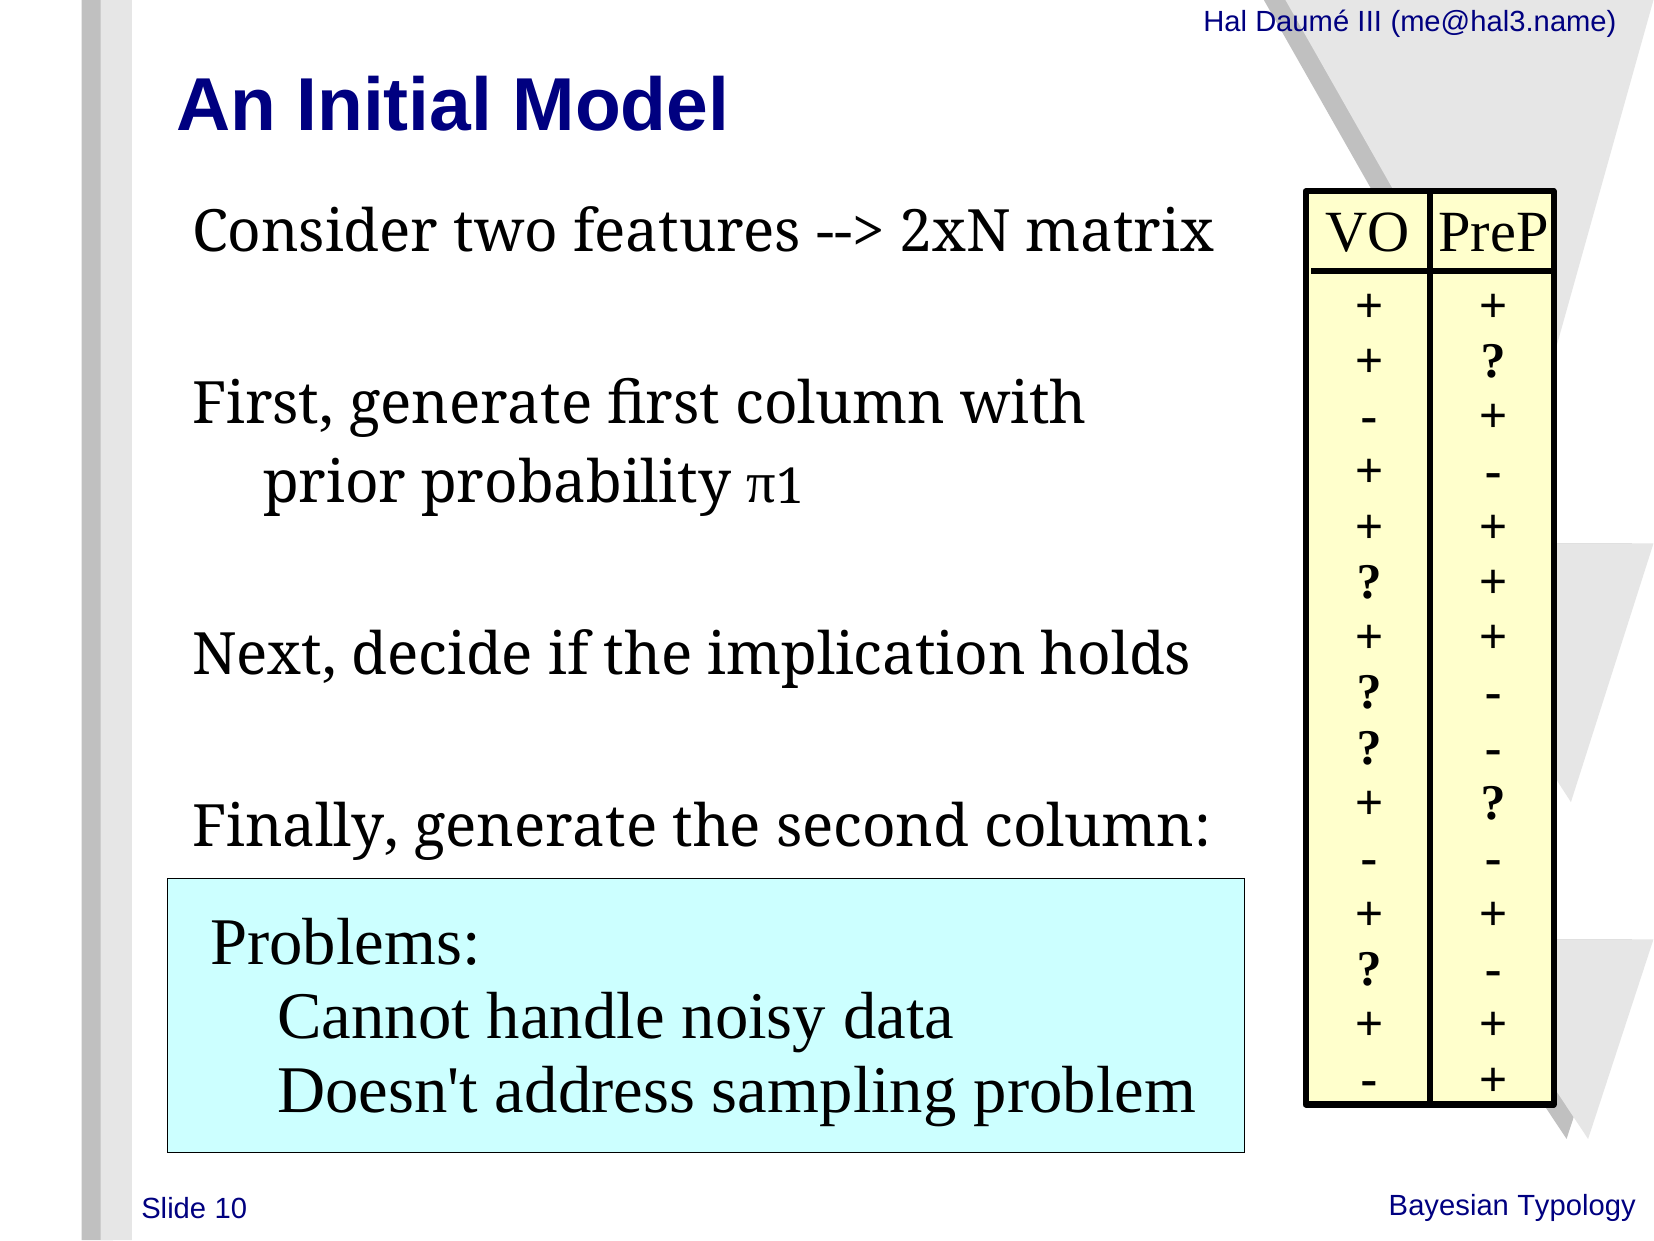

An Initial Model
# Consider two features --> 2xN matrix
First, generate first column with
prior probability π1
Next, decide if the implication holds
Finally, generate the second column:
With probability π2 if feature 1 is not “+”
or if the implication doesn't hold
Forced to be “+” otherwise
 VO PreP
+
+
-
+
+
?
+
?
?
+
-
+
?
+
-
+
?
+
-
+
+
+
-
-
?
-
+
-
+
+
Problems:
 Cannot handle noisy data
 Doesn't address sampling problem